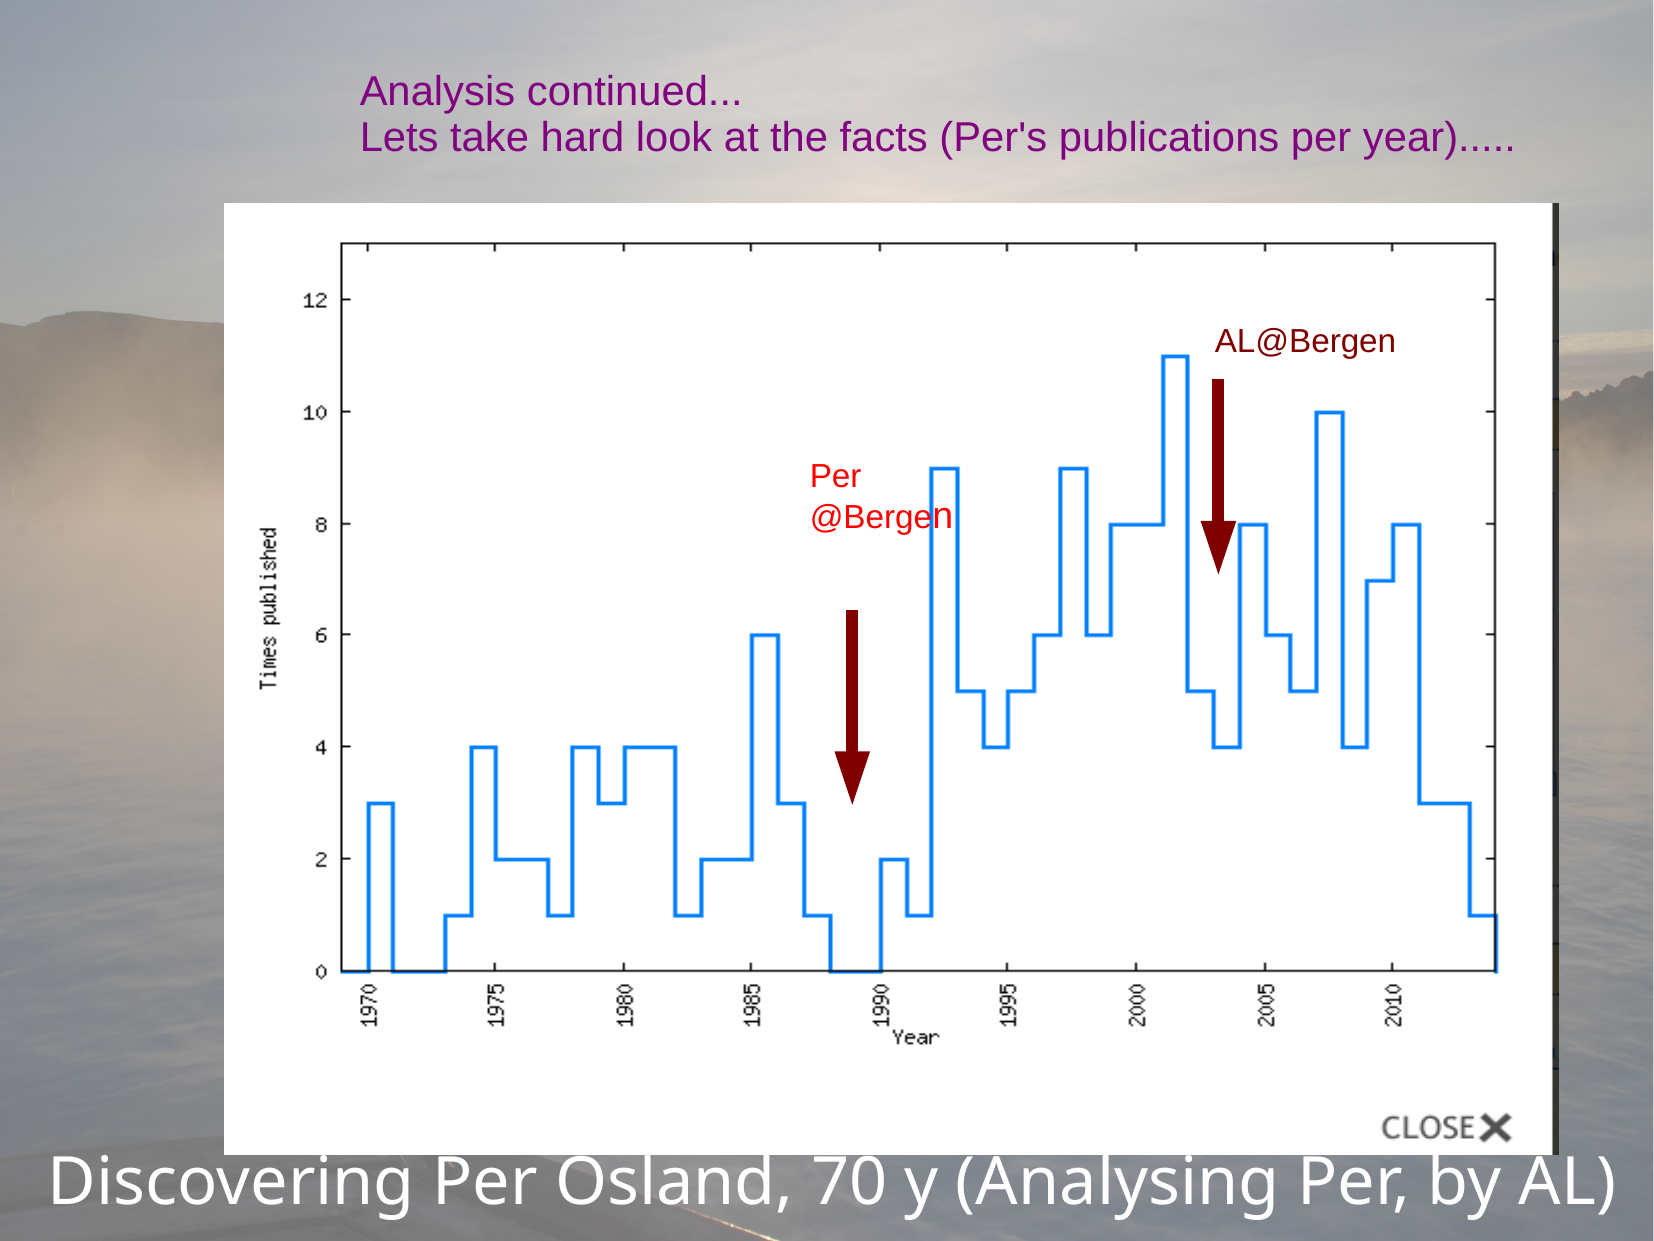

Analysis continued...
Lets take hard look at the facts (Per's publications per year).....
AL@Bergen
Per
@Bergen